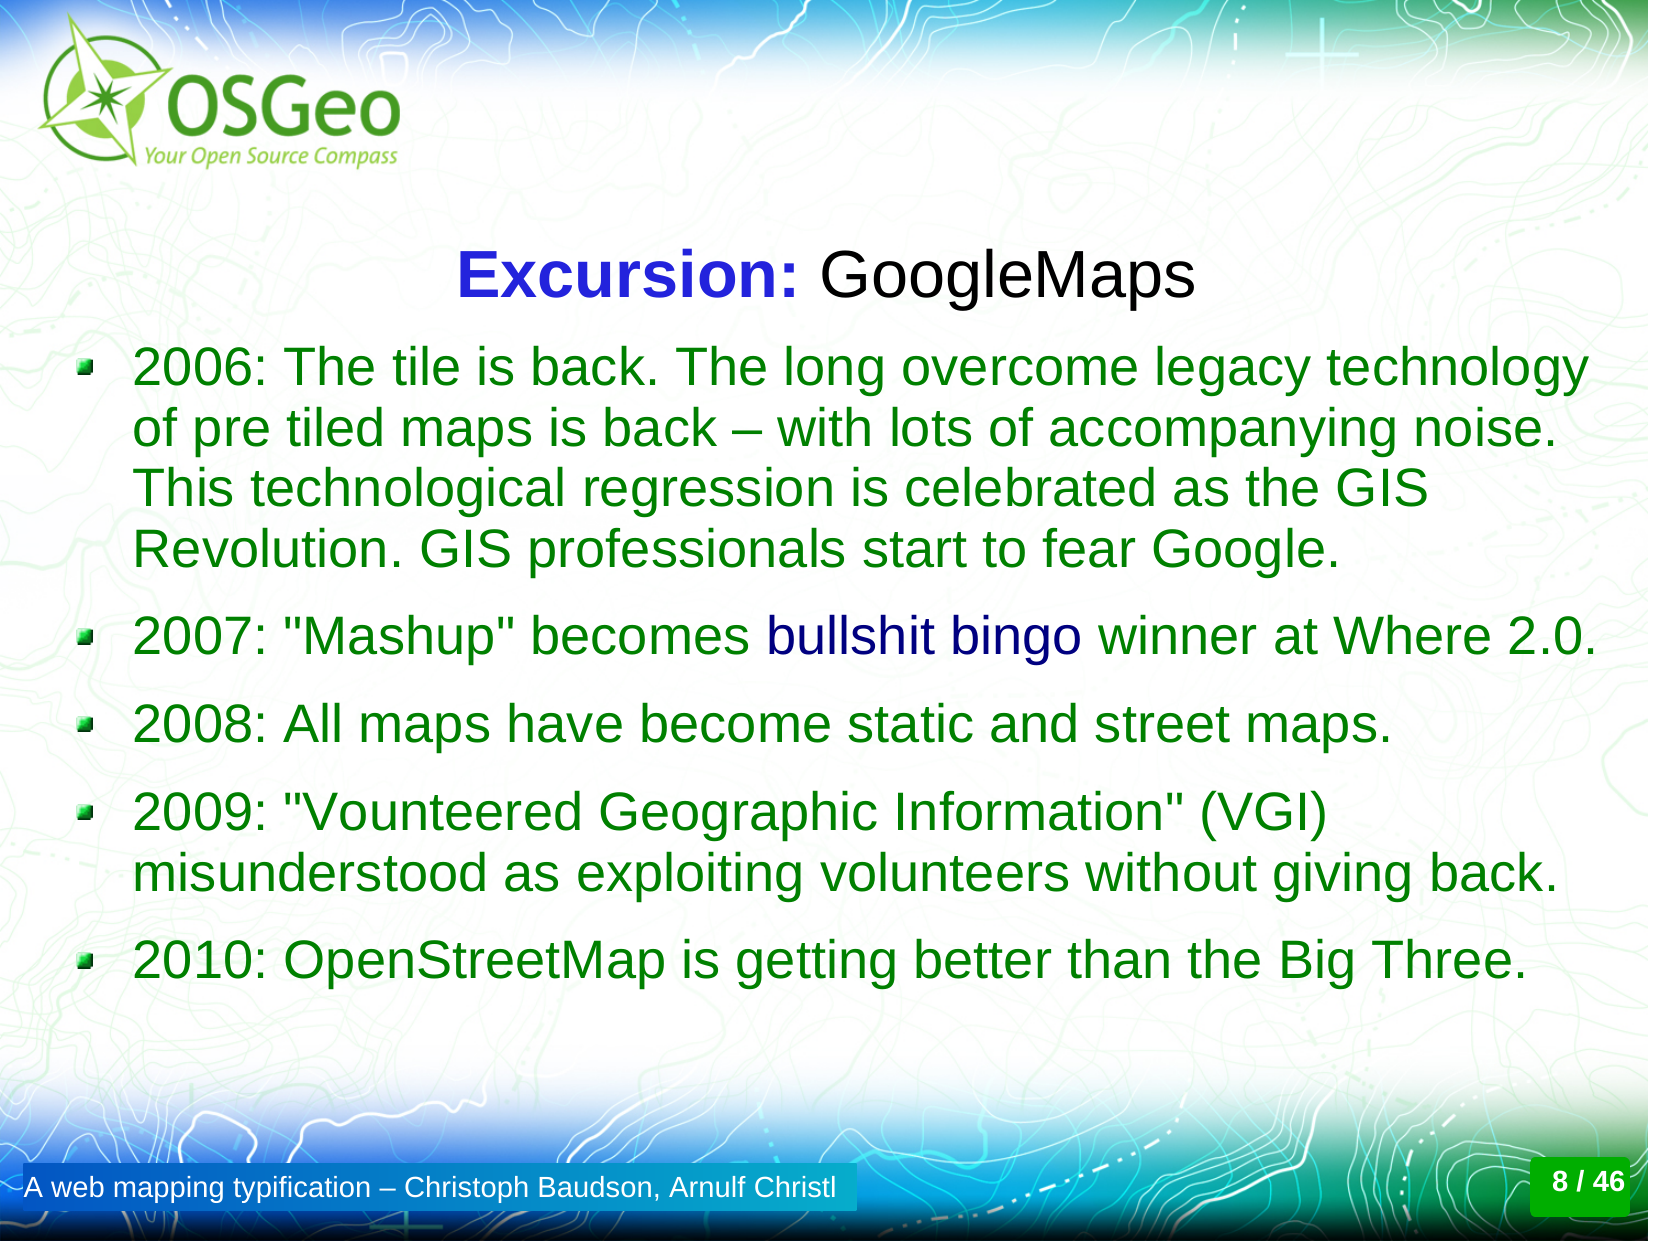

# Excursion: GoogleMaps
2006: The tile is back. The long overcome legacy technology of pre tiled maps is back – with lots of accompanying noise. This technological regression is celebrated as the GIS Revolution. GIS professionals start to fear Google.
2007: "Mashup" becomes bullshit bingo winner at Where 2.0.
2008: All maps have become static and street maps.
2009: "Vounteered Geographic Information" (VGI) misunderstood as exploiting volunteers without giving back.
2010: OpenStreetMap is getting better than the Big Three.